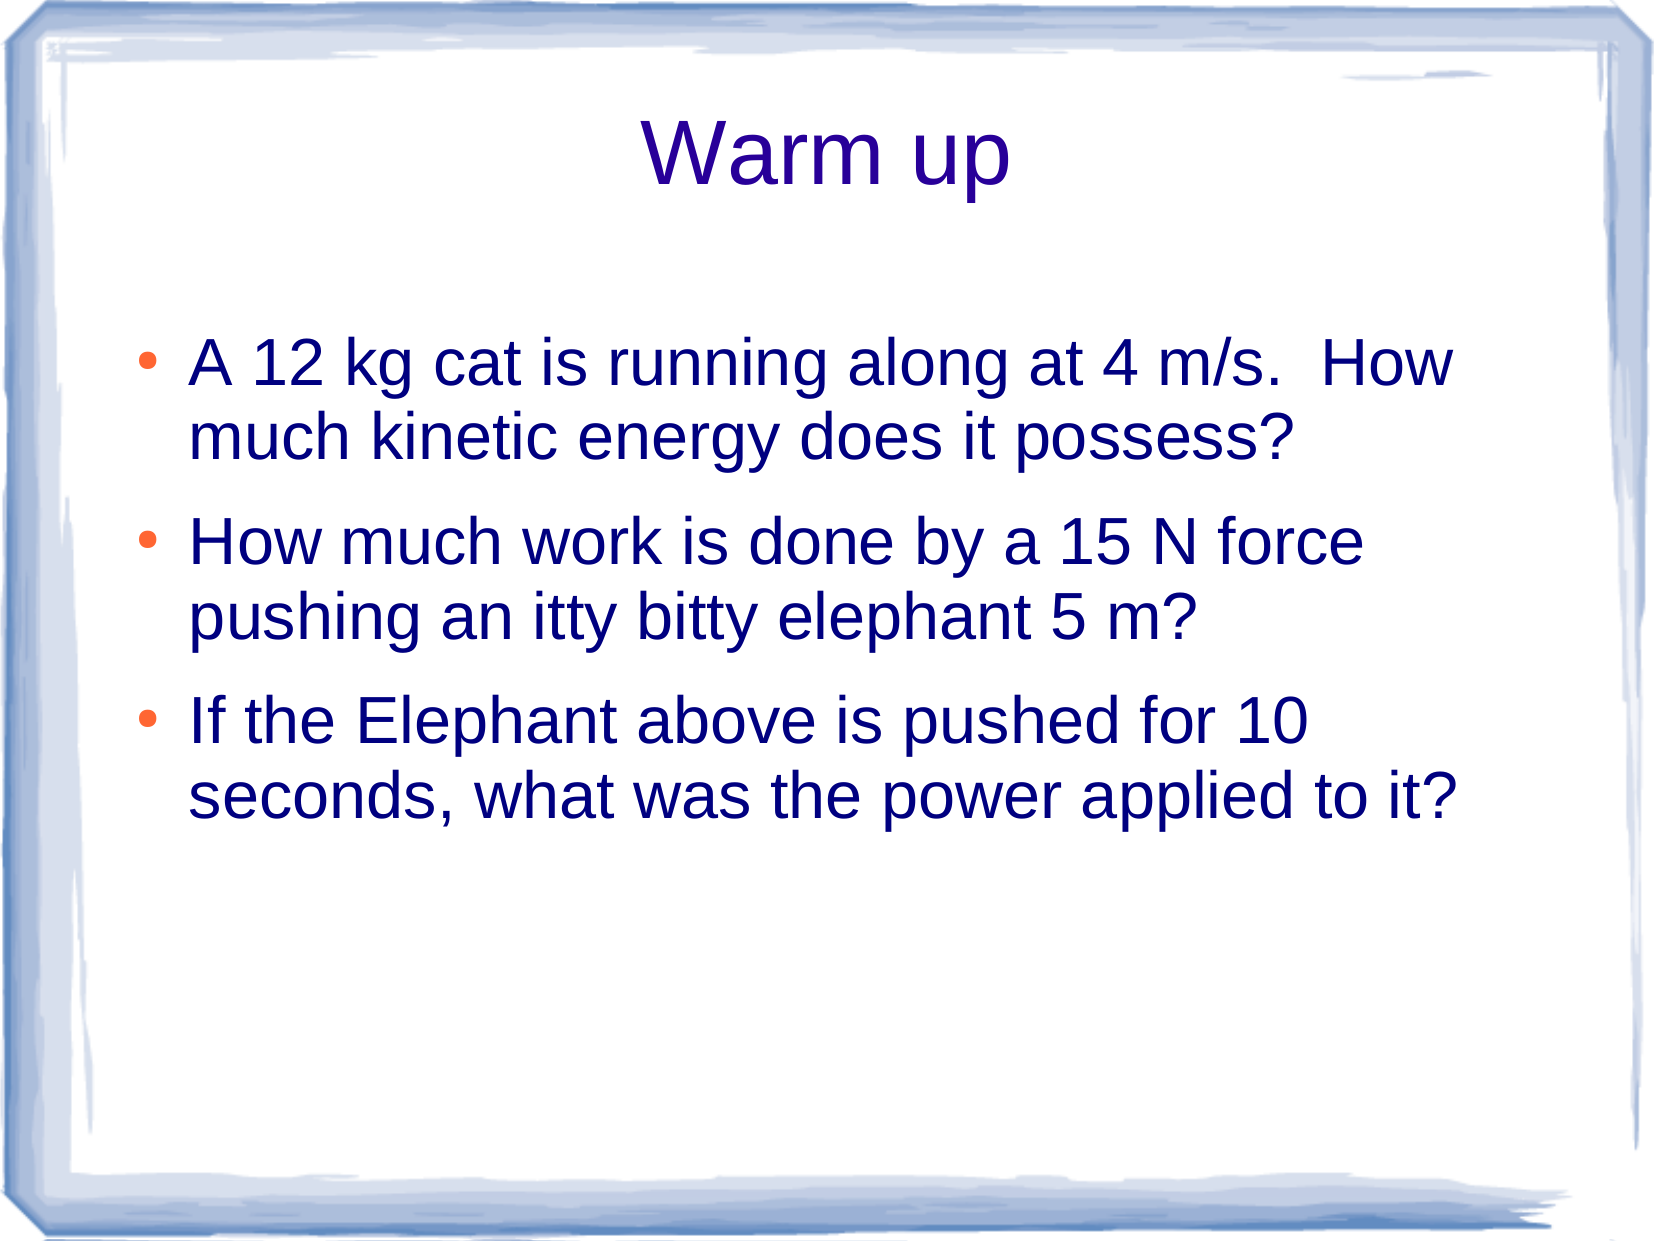

# Warm up
A 12 kg cat is running along at 4 m/s. How much kinetic energy does it possess?
How much work is done by a 15 N force pushing an itty bitty elephant 5 m?
If the Elephant above is pushed for 10 seconds, what was the power applied to it?